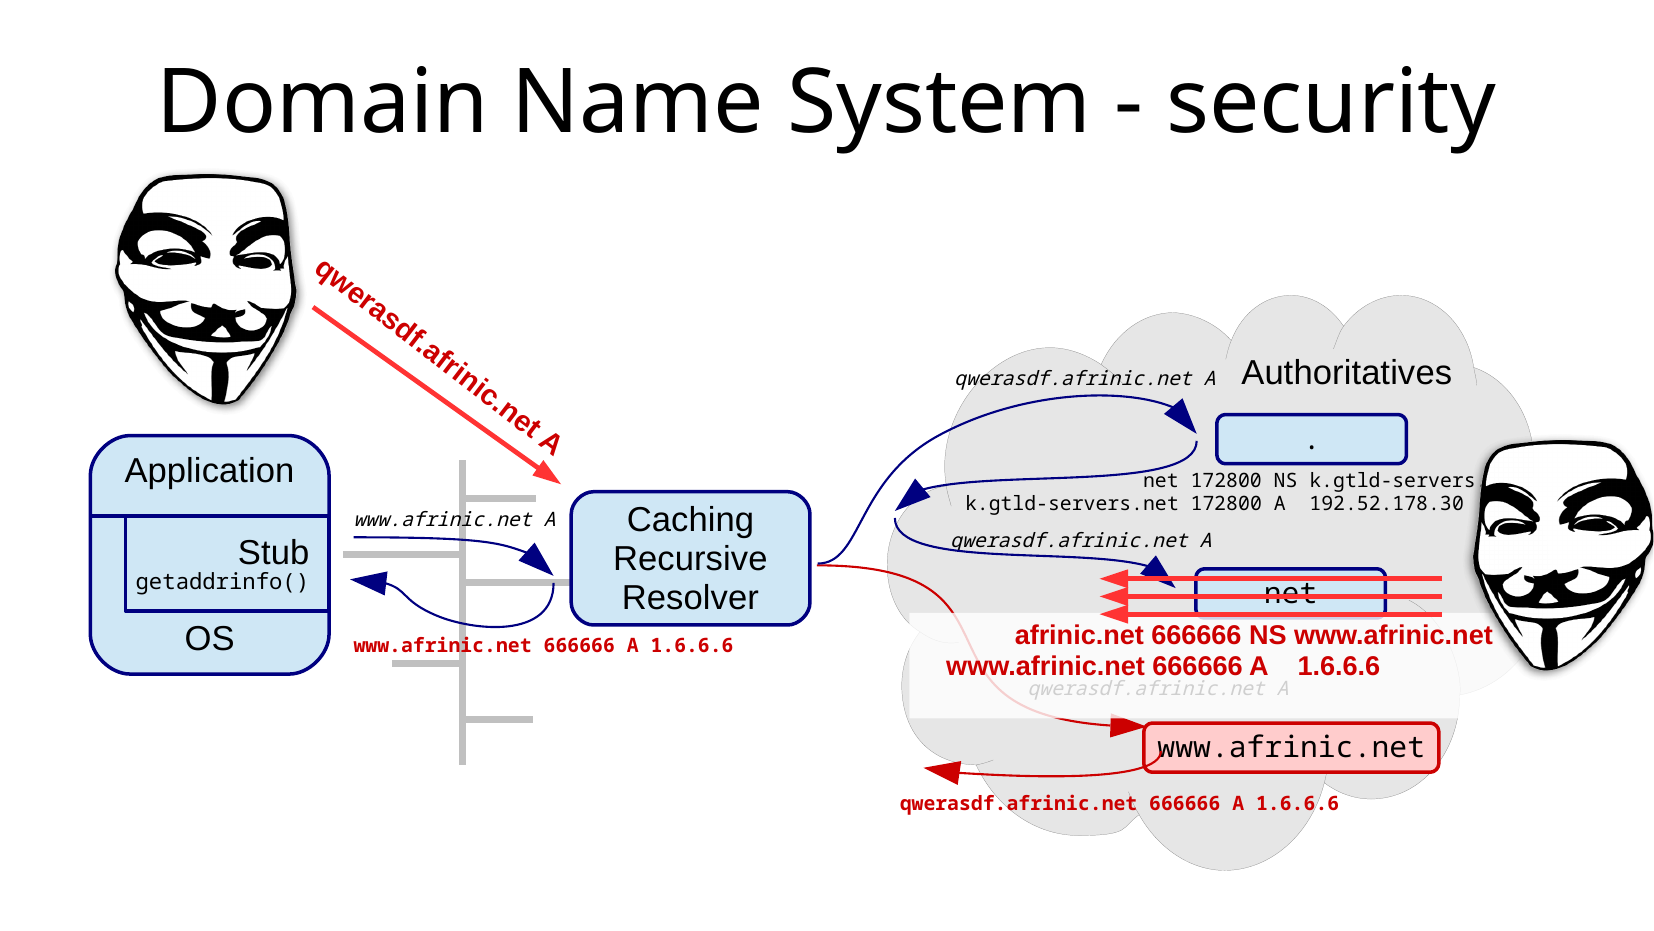

# Domain Name System - security
qwerasdf.afrinic.net A
 afrinic.net 666666 NS www.afrinic.net
www.afrinic.net 666666 A 1.6.6.6